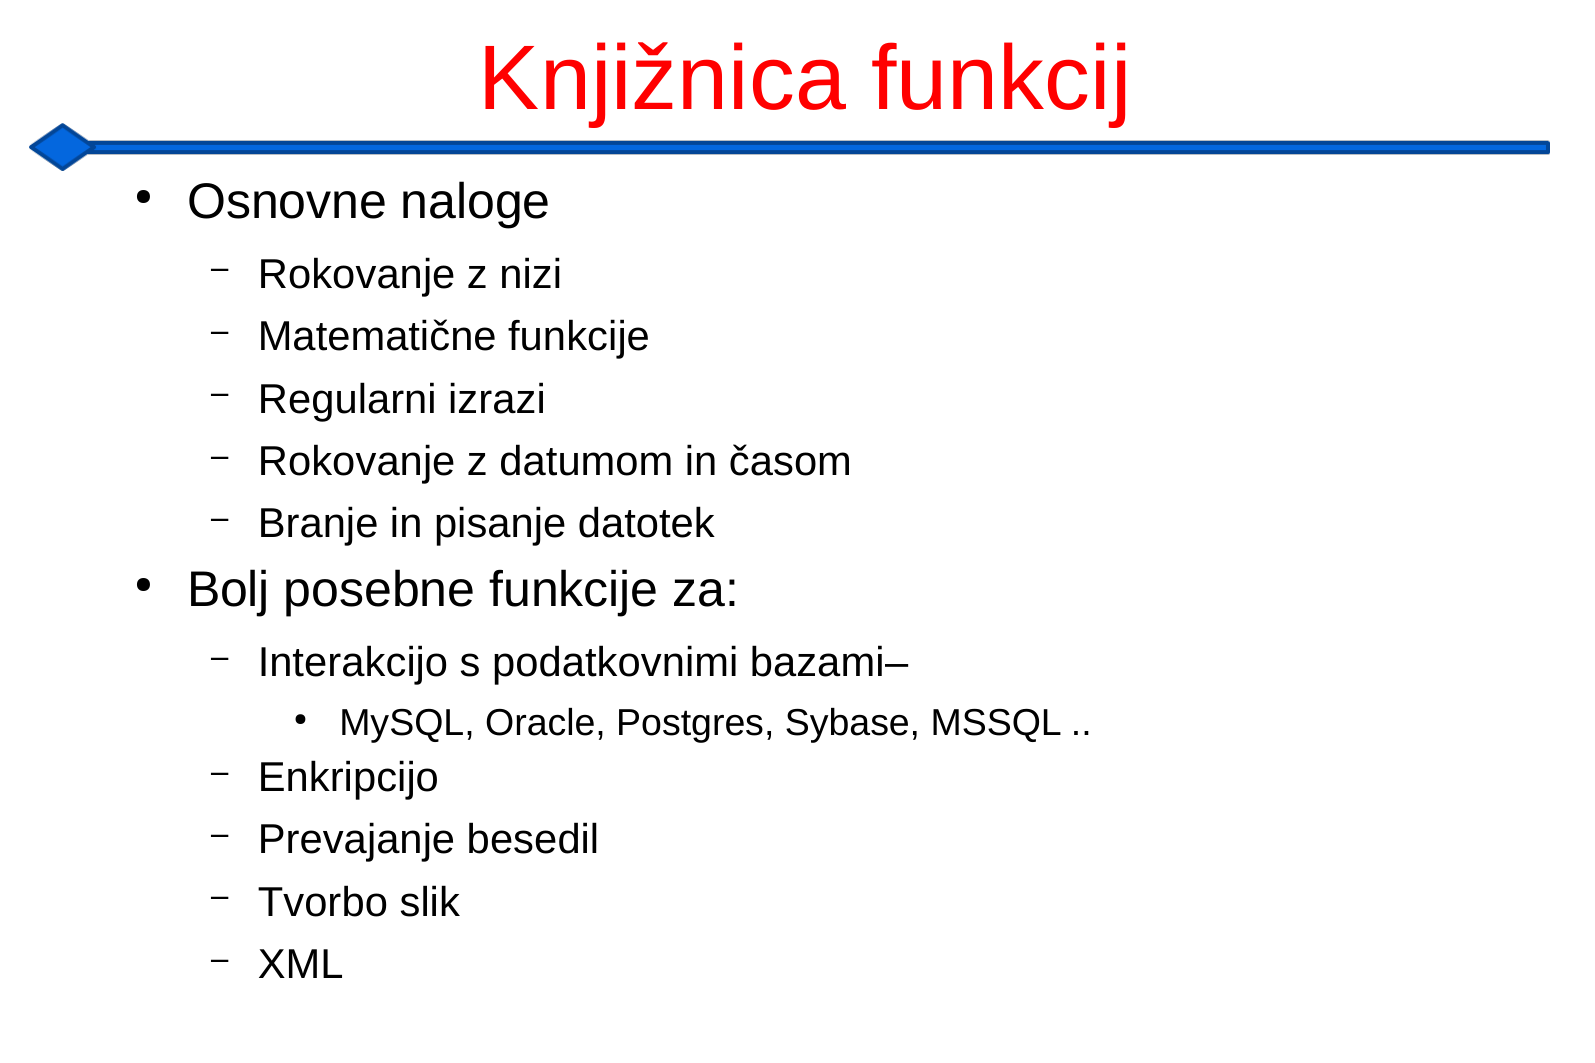

# Knjižnica funkcij
Osnovne naloge
Rokovanje z nizi
Matematične funkcije
Regularni izrazi
Rokovanje z datumom in časom
Branje in pisanje datotek
Bolj posebne funkcije za:
Interakcijo s podatkovnimi bazami–
 MySQL, Oracle, Postgres, Sybase, MSSQL ..
Enkripcijo
Prevajanje besedil
Tvorbo slik
XML